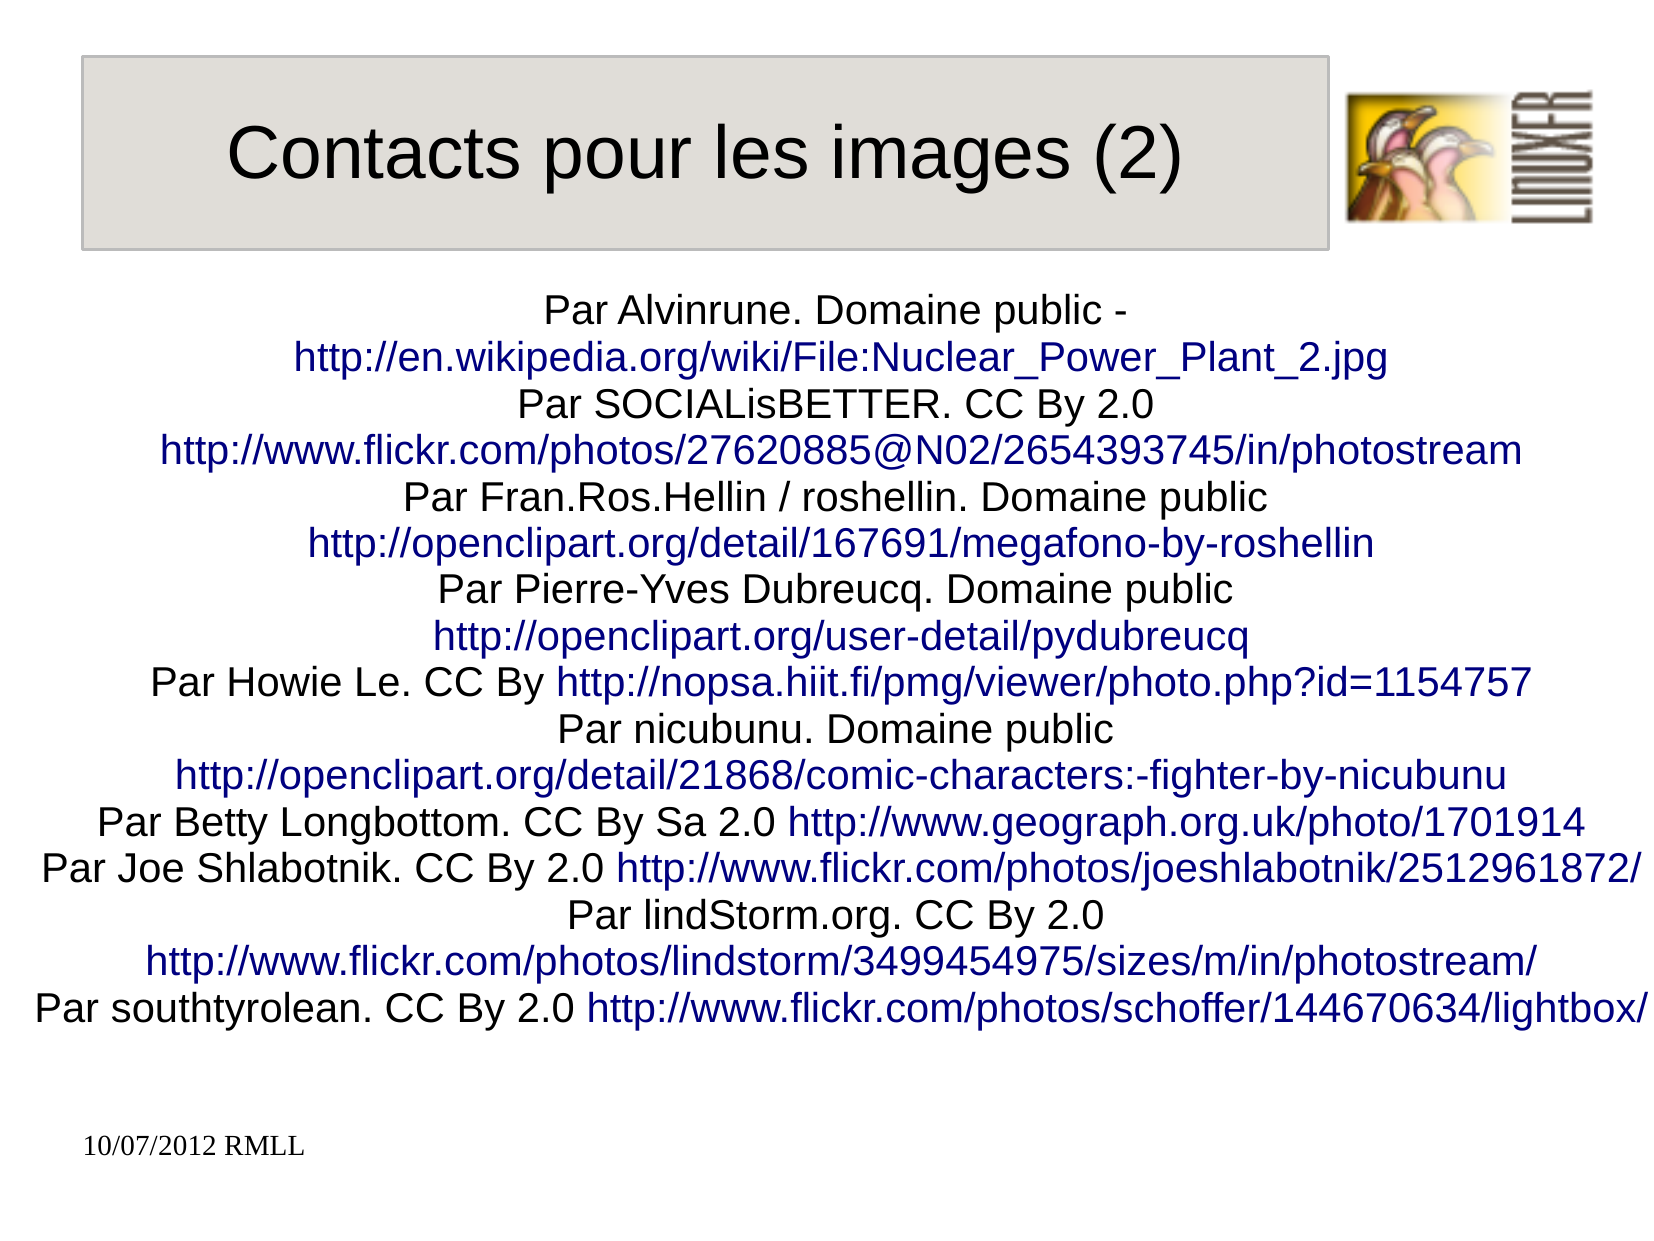

# Contacts pour les images (2)
Par Alvinrune. Domaine public - http://en.wikipedia.org/wiki/File:Nuclear_Power_Plant_2.jpg
Par SOCIALisBETTER. CC By 2.0
http://www.flickr.com/photos/27620885@N02/2654393745/in/photostream
Par Fran.Ros.Hellin / roshellin. Domaine public http://openclipart.org/detail/167691/megafono-by-roshellin
Par Pierre-Yves Dubreucq. Domaine public http://openclipart.org/user-detail/pydubreucq
Par Howie Le. CC By http://nopsa.hiit.fi/pmg/viewer/photo.php?id=1154757
Par nicubunu. Domaine public http://openclipart.org/detail/21868/comic-characters:-fighter-by-nicubunu
Par Betty Longbottom. CC By Sa 2.0 http://www.geograph.org.uk/photo/1701914
Par Joe Shlabotnik. CC By 2.0 http://www.flickr.com/photos/joeshlabotnik/2512961872/
Par lindStorm.org. CC By 2.0 http://www.flickr.com/photos/lindstorm/3499454975/sizes/m/in/photostream/
Par southtyrolean. CC By 2.0 http://www.flickr.com/photos/schoffer/144670634/lightbox/